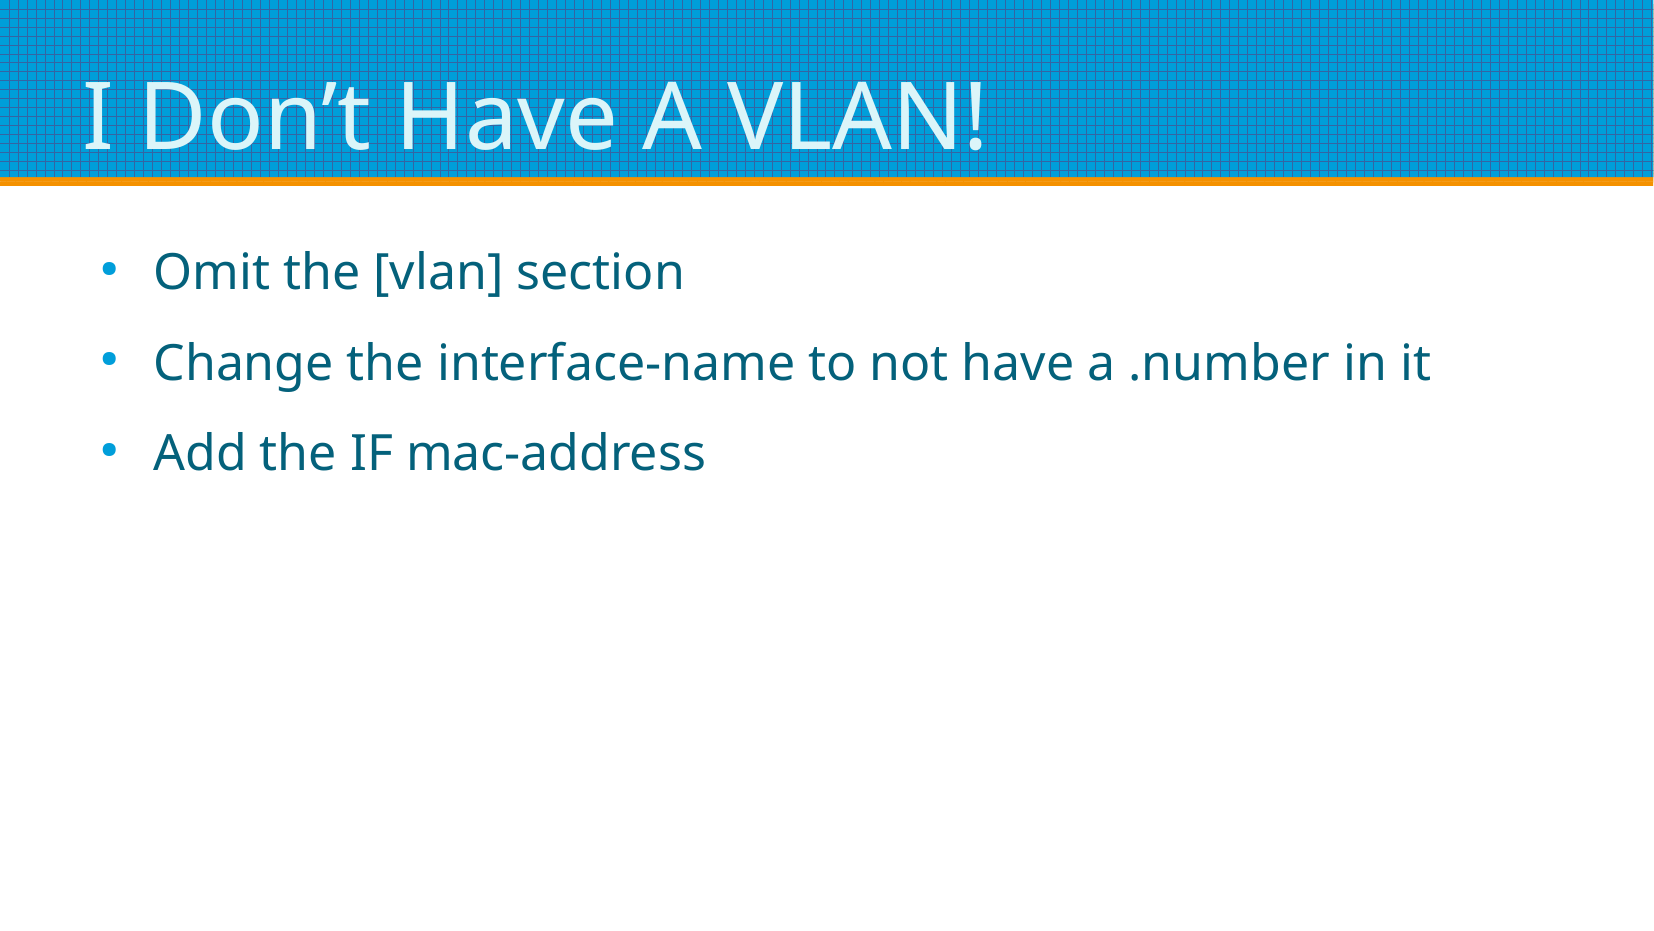

# I Don’t Have A VLAN!
Omit the [vlan] section
Change the interface-name to not have a .number in it
Add the IF mac-address